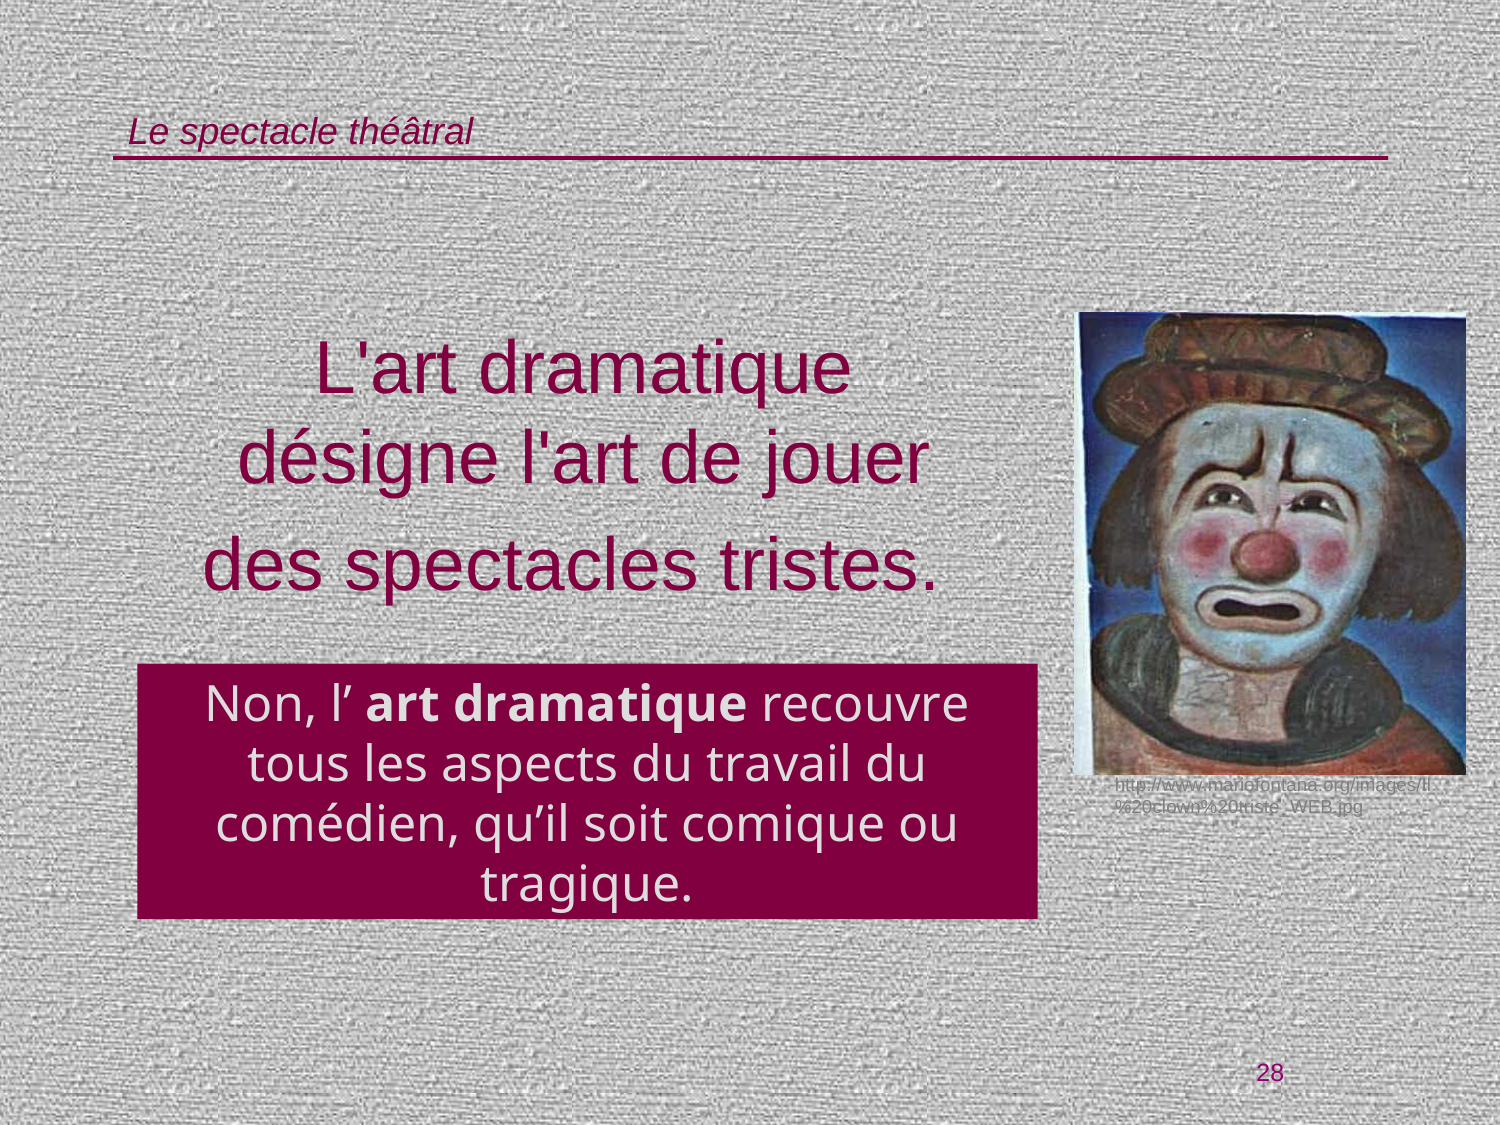

L'art dramatique désigne l'art de jouer des spectacles tristes.
Vrai / Faux ?
http://www.mariofontana.org/images/Il%20clown%20triste_WEB.jpg
Non, l’ art dramatique recouvre tous les aspects du travail du comédien, qu’il soit comique ou tragique.
28